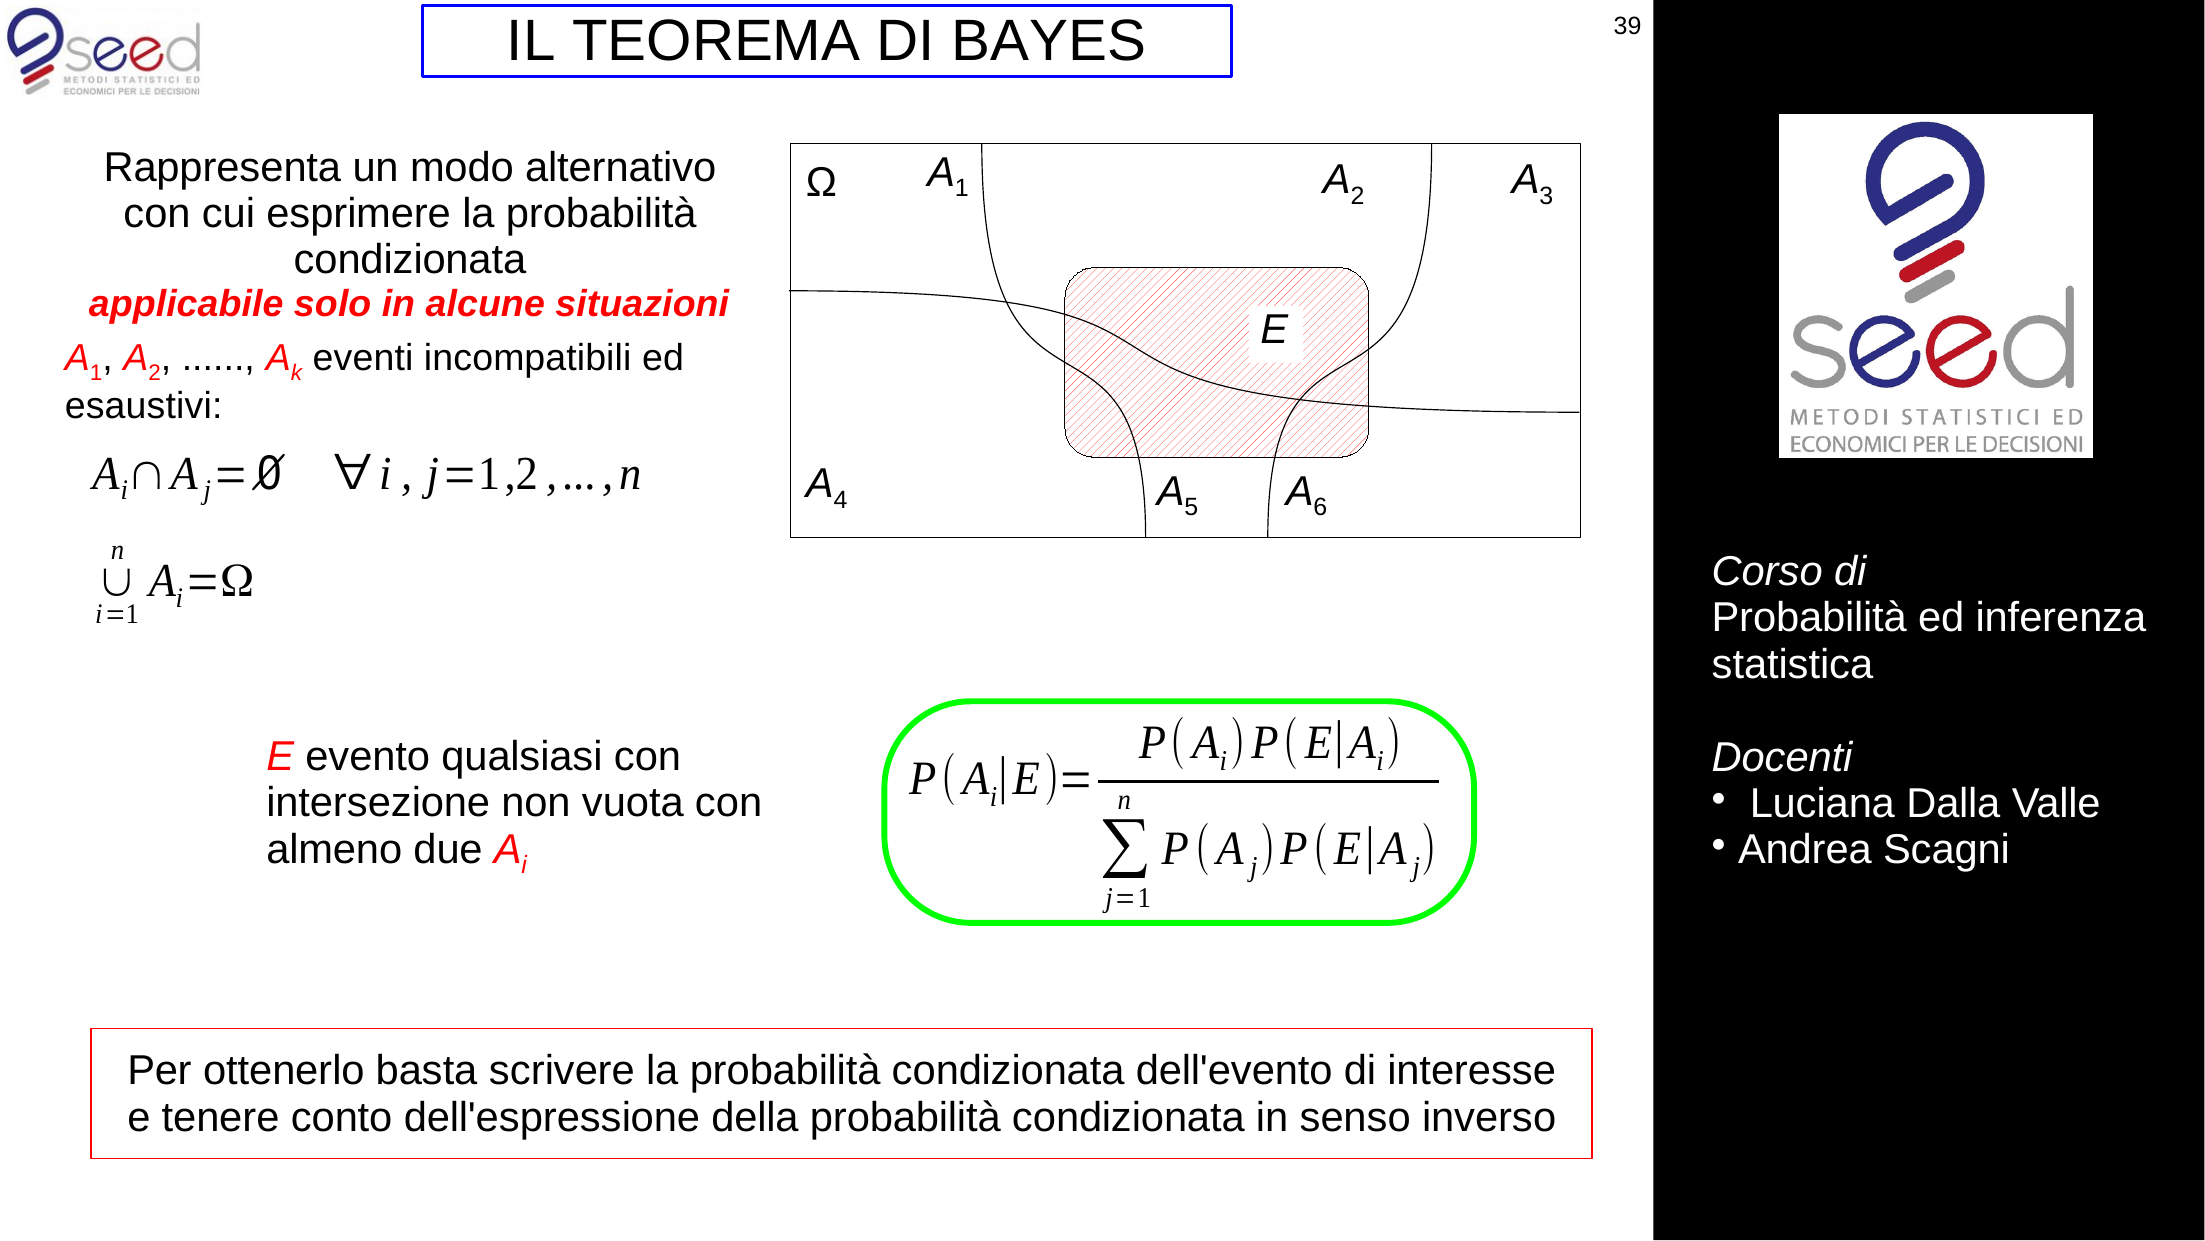

IL TEOREMA DI BAYES
Rappresenta un modo alternativo con cui esprimere la probabilità condizionata
applicabile solo in alcune situazioni
A1, A2, ......, Ak eventi incompatibili ed esaustivi:
A1
A2
A3
Ω
 E
A4
A5
A6
E evento qualsiasi con intersezione non vuota con almeno due Ai
Per ottenerlo basta scrivere la probabilità condizionata dell'evento di interesse
e tenere conto dell'espressione della probabilità condizionata in senso inverso